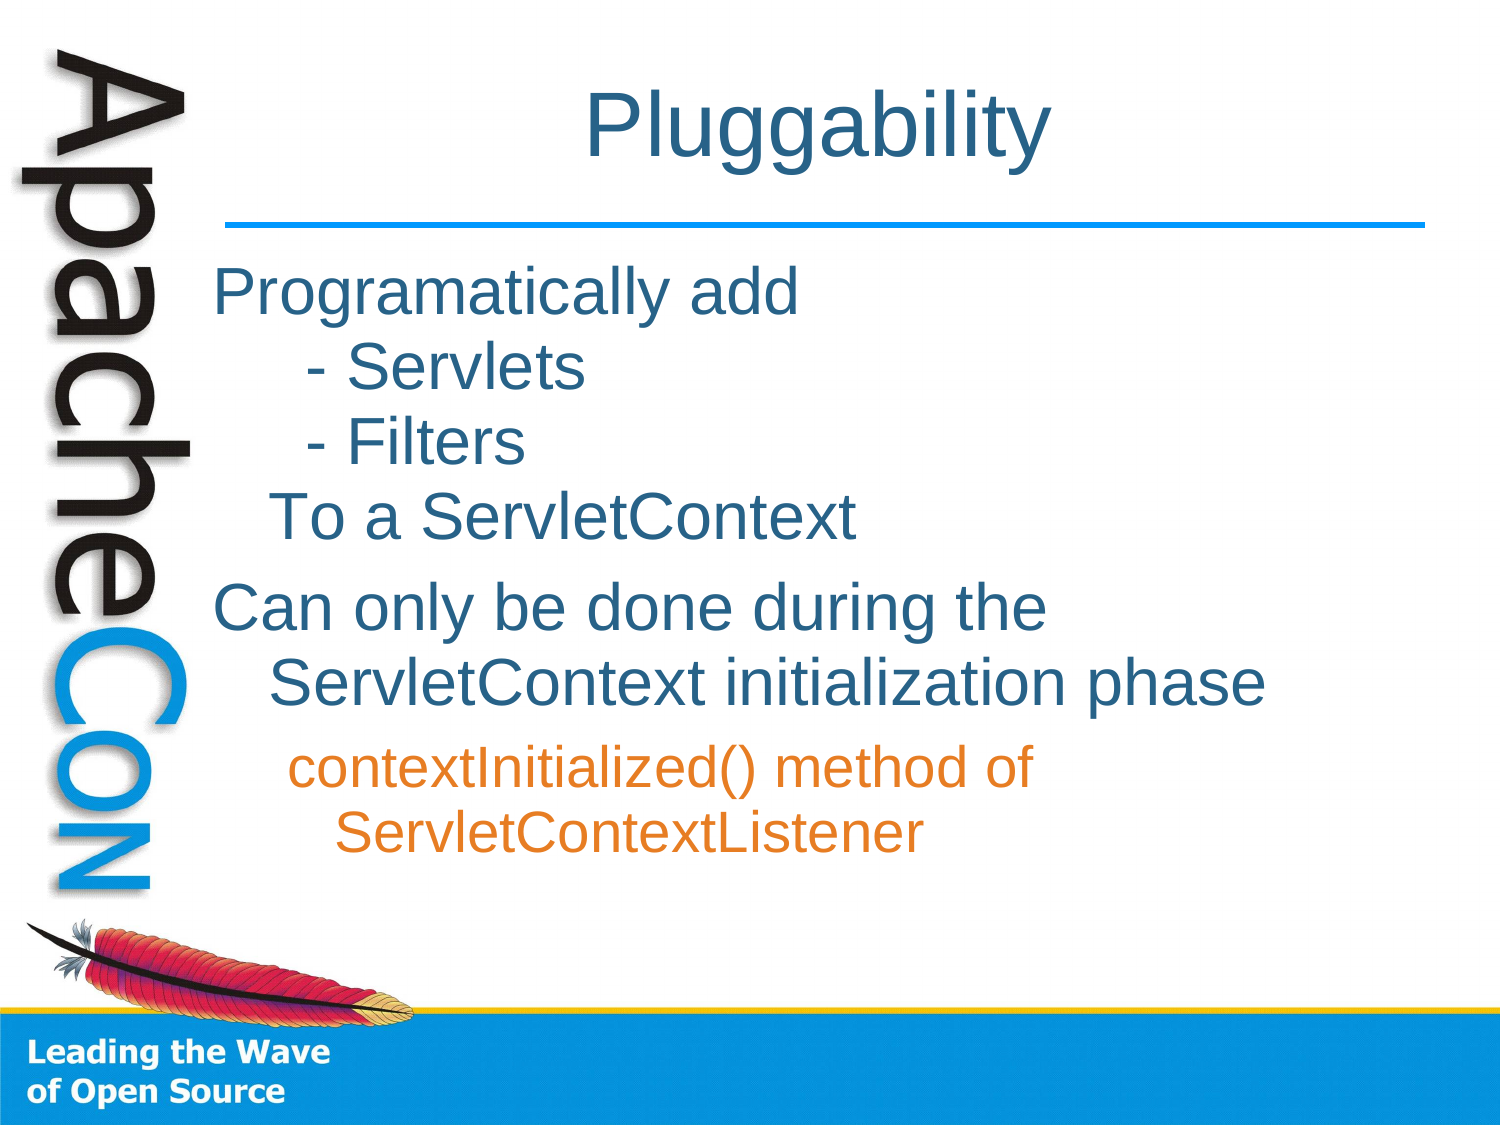

# Pluggability
Programatically add
 - Servlets
 - Filters
To a ServletContext
Can only be done during the ServletContext initialization phase
contextInitialized() method of ServletContextListener